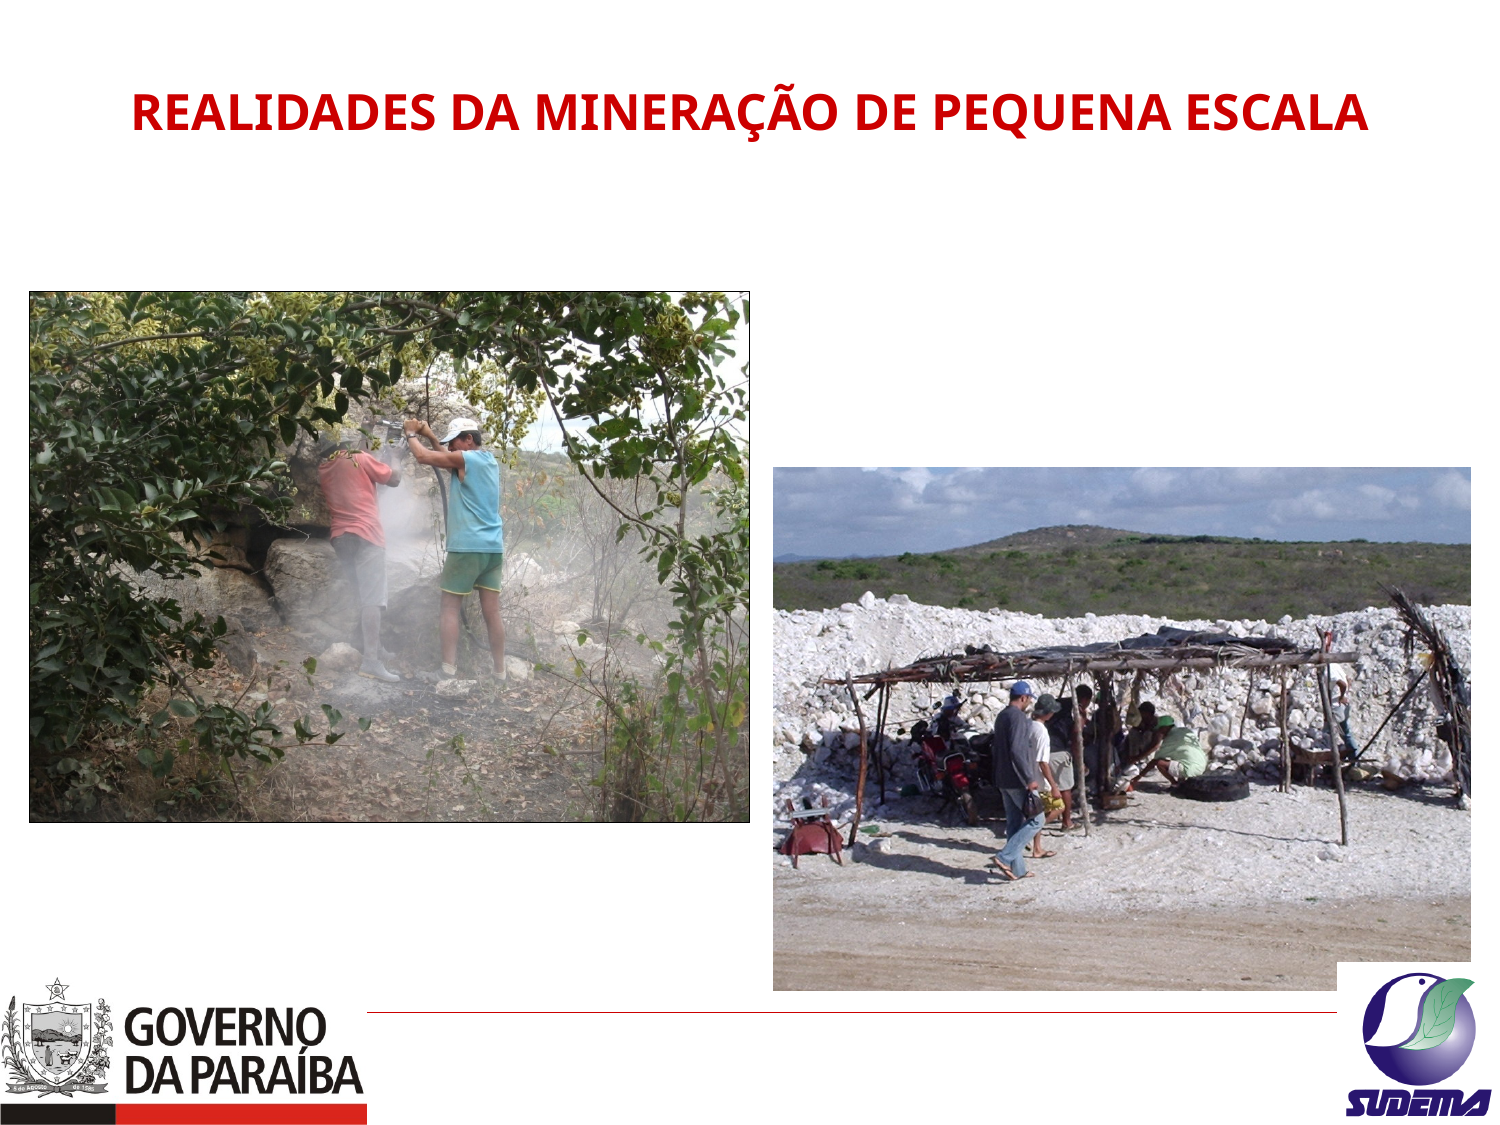

# REALIDADES DA MINERAÇÃO DE PEQUENA ESCALA